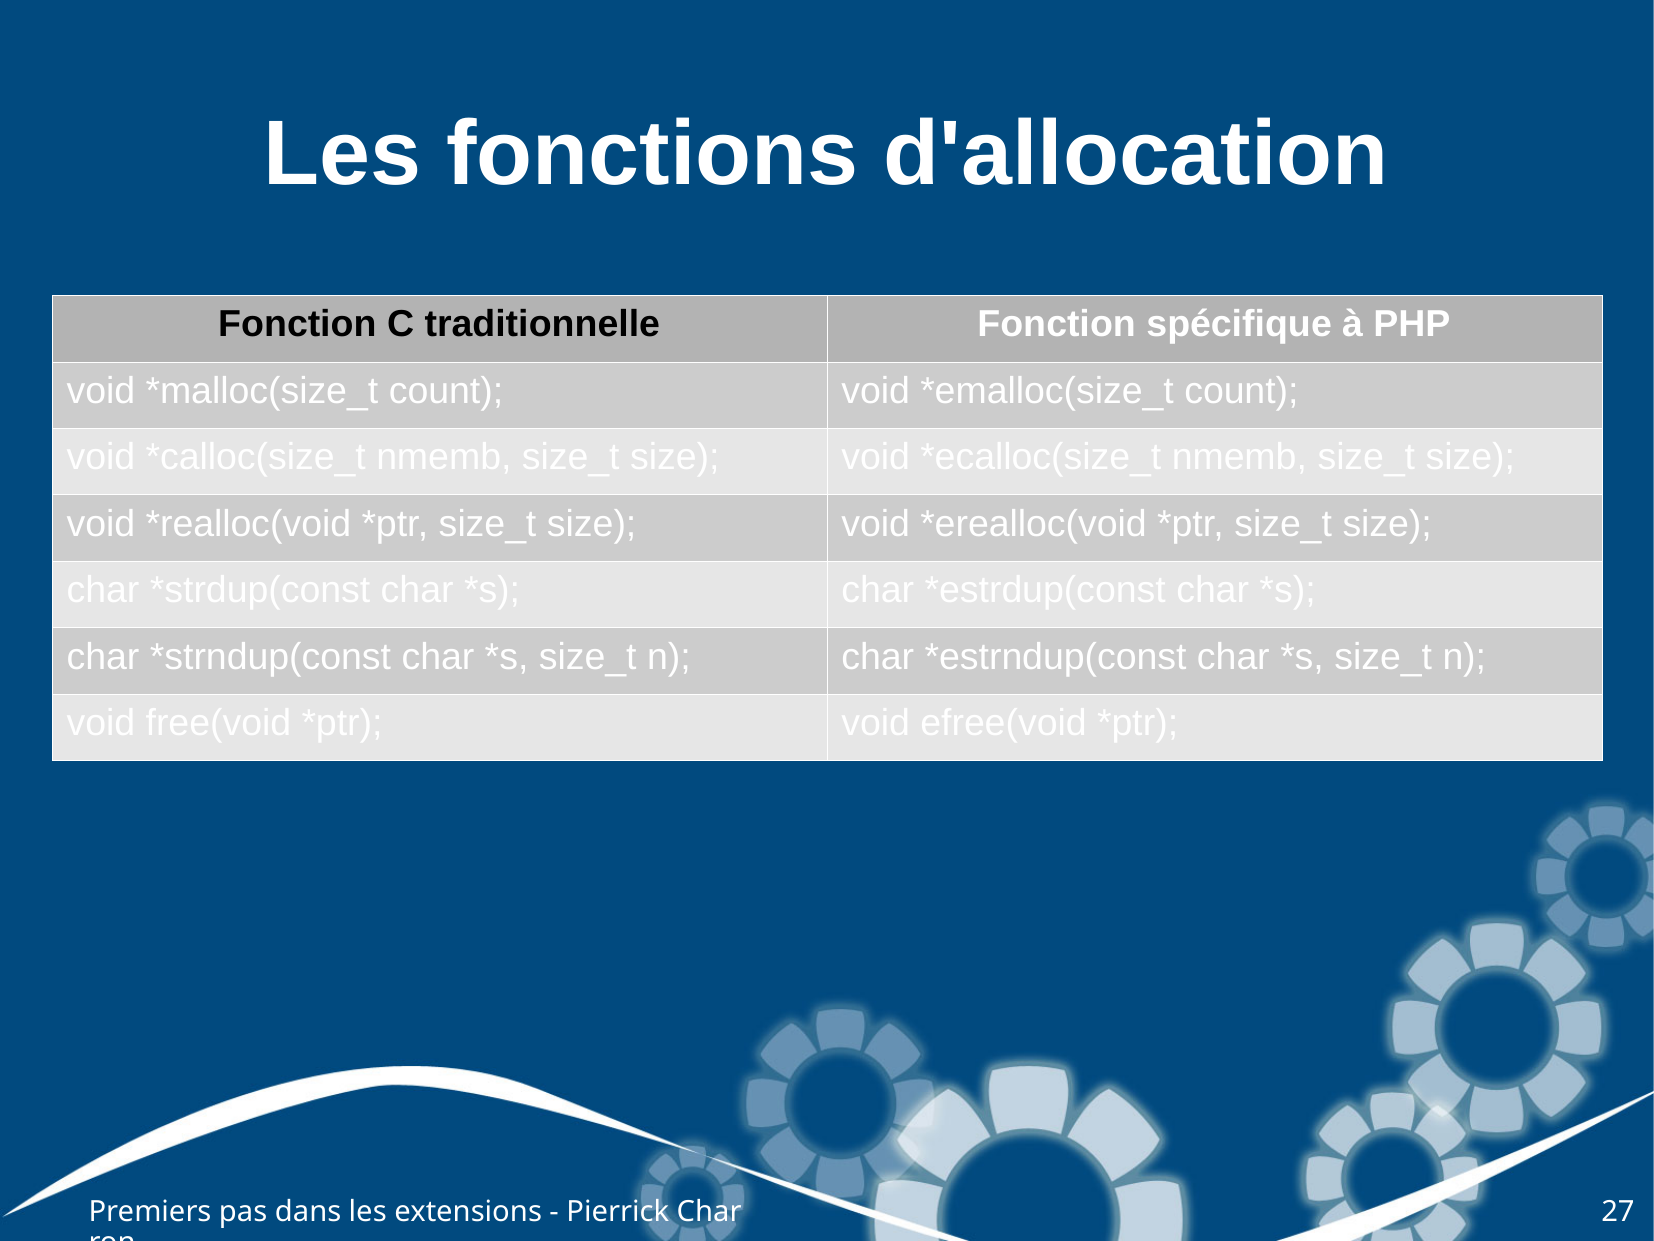

# Les fonctions d'allocation
| Fonction C traditionnelle | Fonction spécifique à PHP |
| --- | --- |
| void \*malloc(size\_t count); | void \*emalloc(size\_t count); |
| void \*calloc(size\_t nmemb, size\_t size); | void \*ecalloc(size\_t nmemb, size\_t size); |
| void \*realloc(void \*ptr, size\_t size); | void \*erealloc(void \*ptr, size\_t size); |
| char \*strdup(const char \*s); | char \*estrdup(const char \*s); |
| char \*strndup(const char \*s, size\_t n); | char \*estrndup(const char \*s, size\_t n); |
| void free(void \*ptr); | void efree(void \*ptr); |
Premiers pas dans les extensions - Pierrick Charron
27